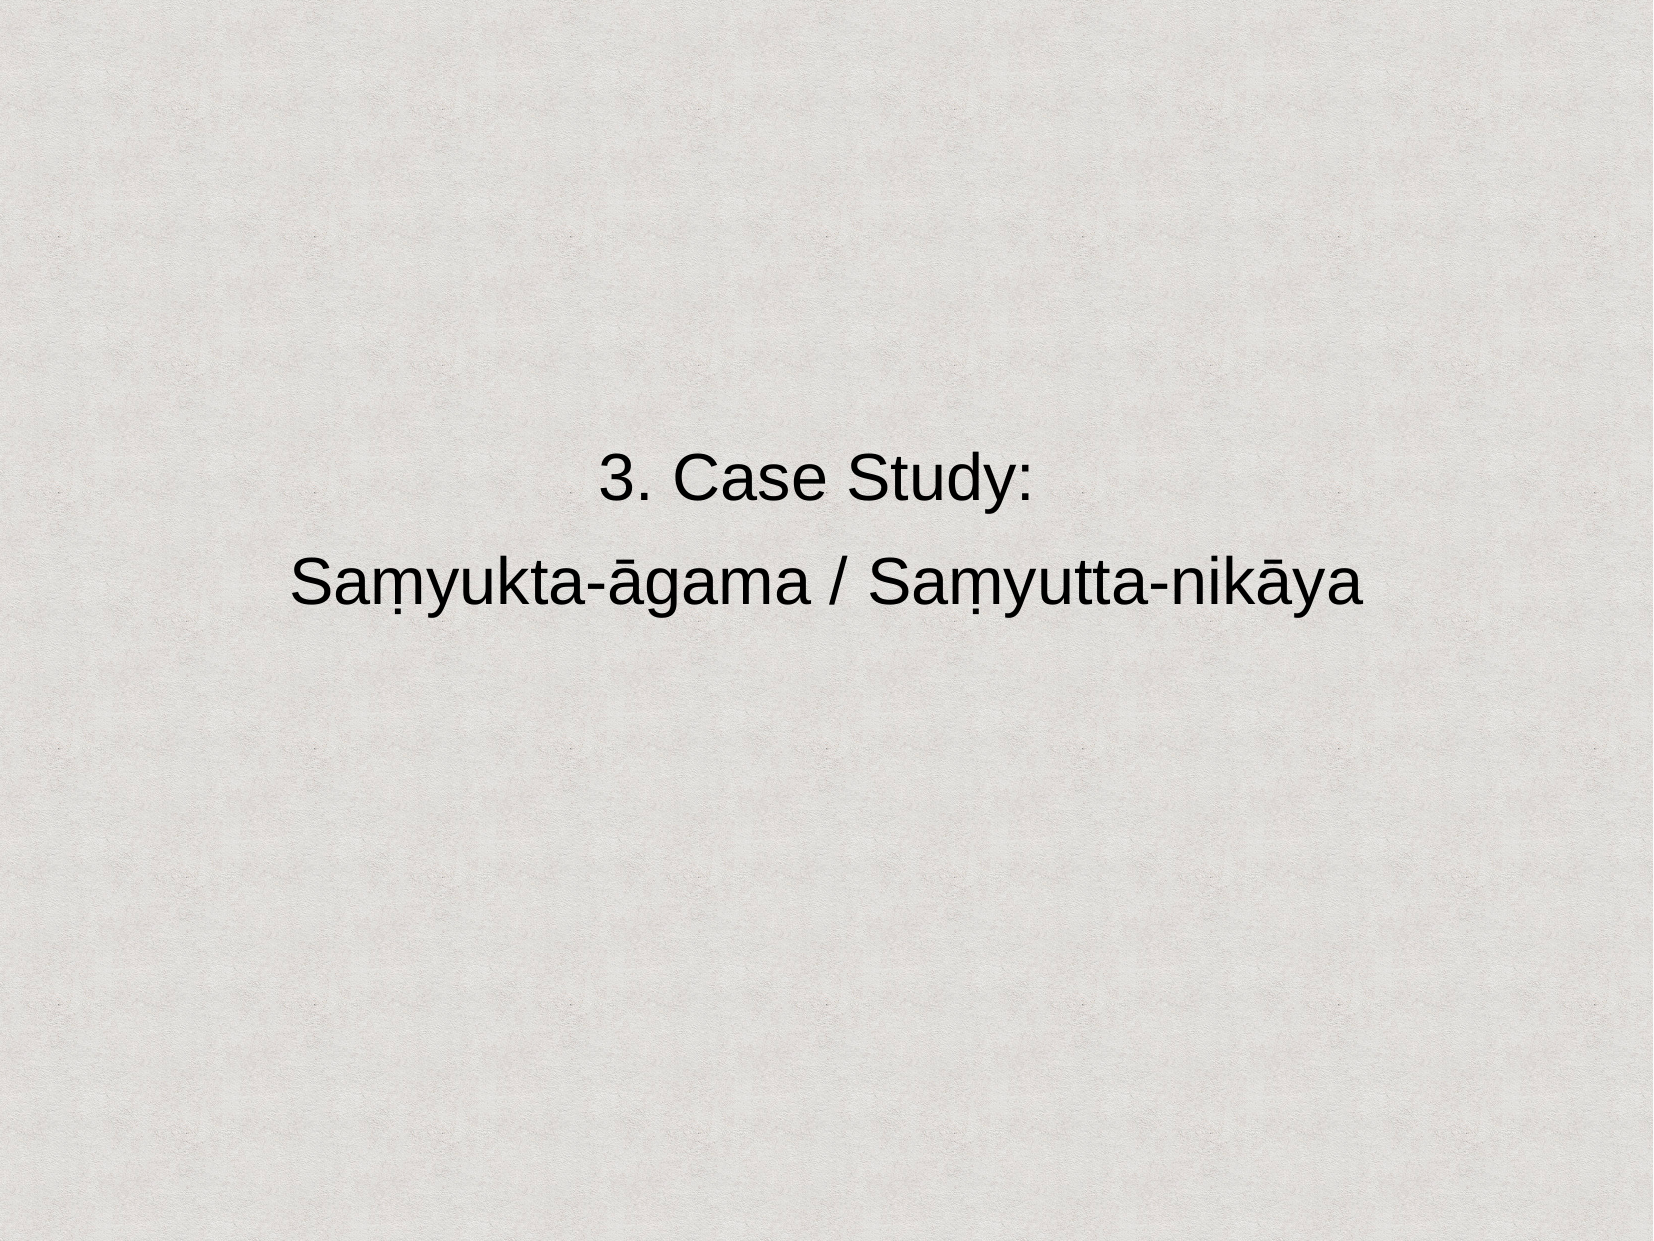

# 3. Case Study:
Saṃyukta-āgama / Saṃyutta-nikāya